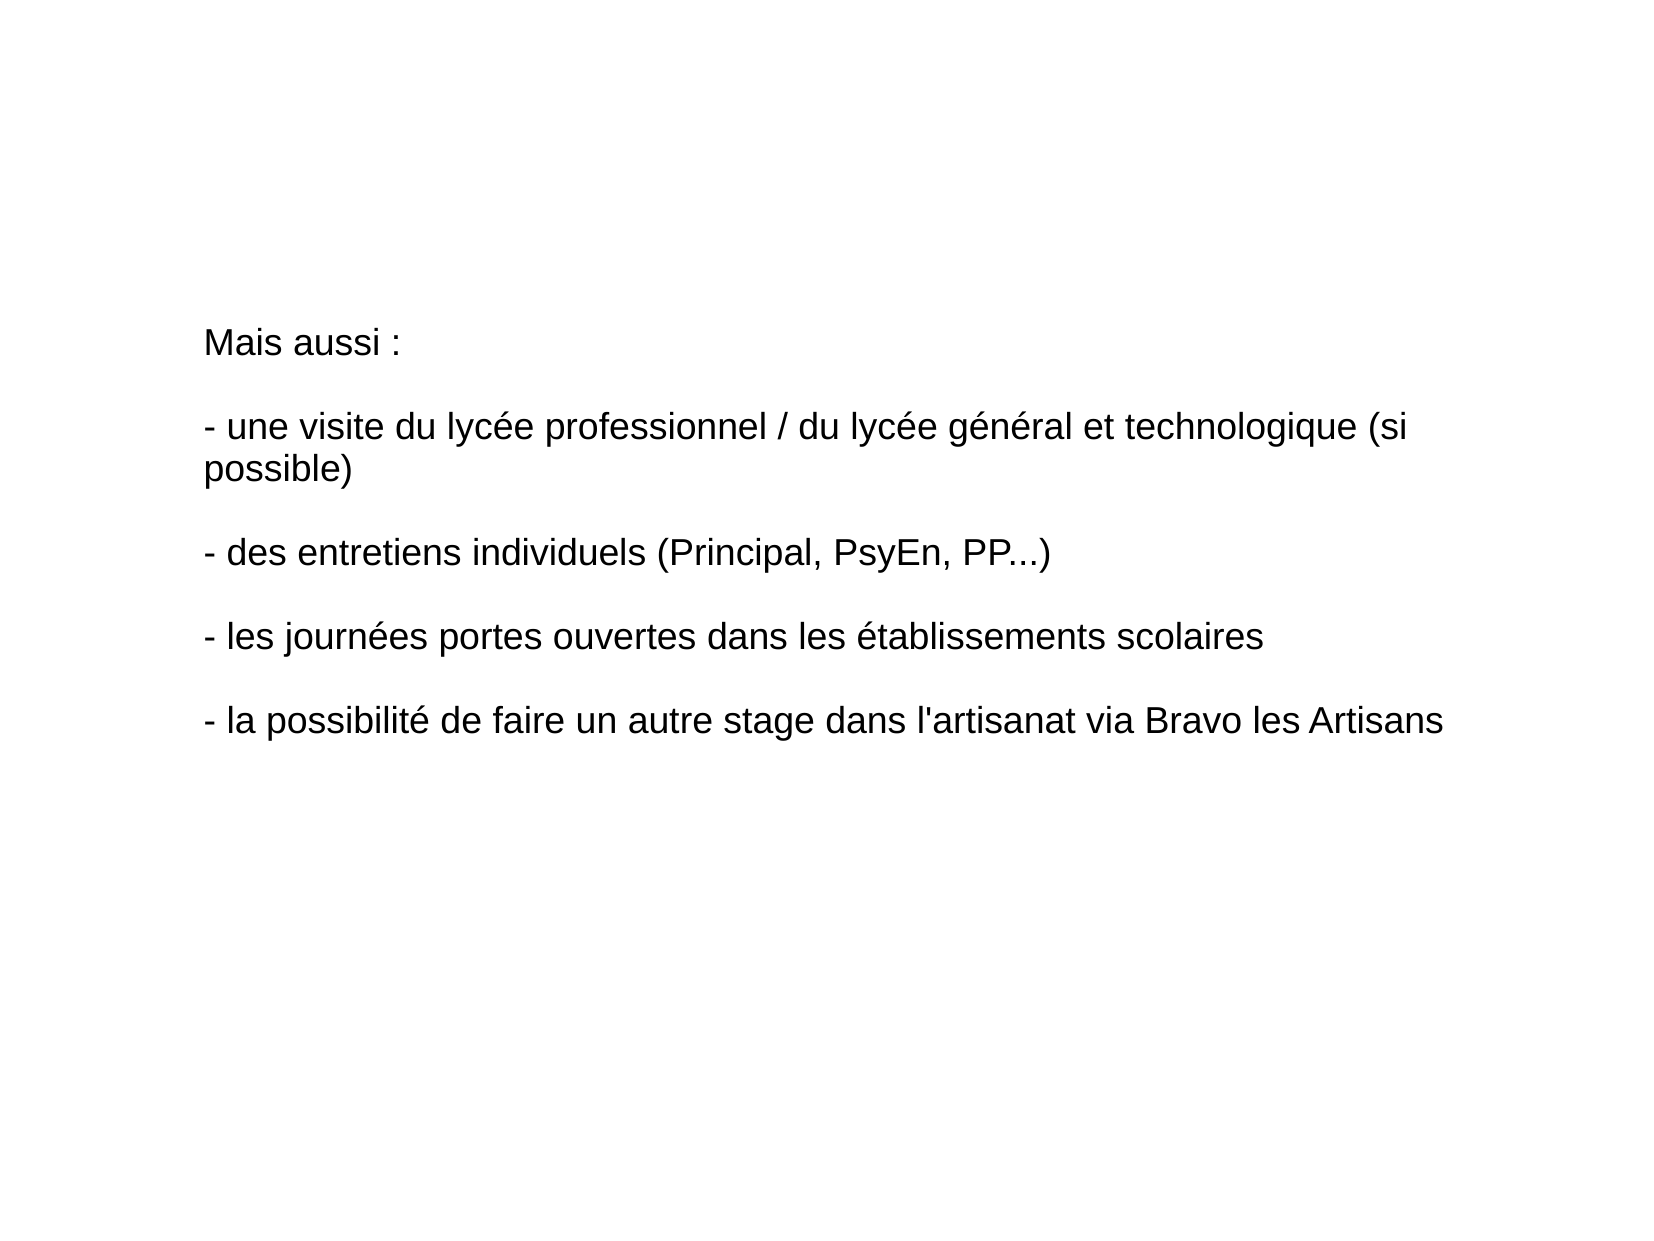

Mais aussi :
- une visite du lycée professionnel / du lycée général et technologique (si possible)
- des entretiens individuels (Principal, PsyEn, PP...)
- les journées portes ouvertes dans les établissements scolaires
- la possibilité de faire un autre stage dans l'artisanat via Bravo les Artisans